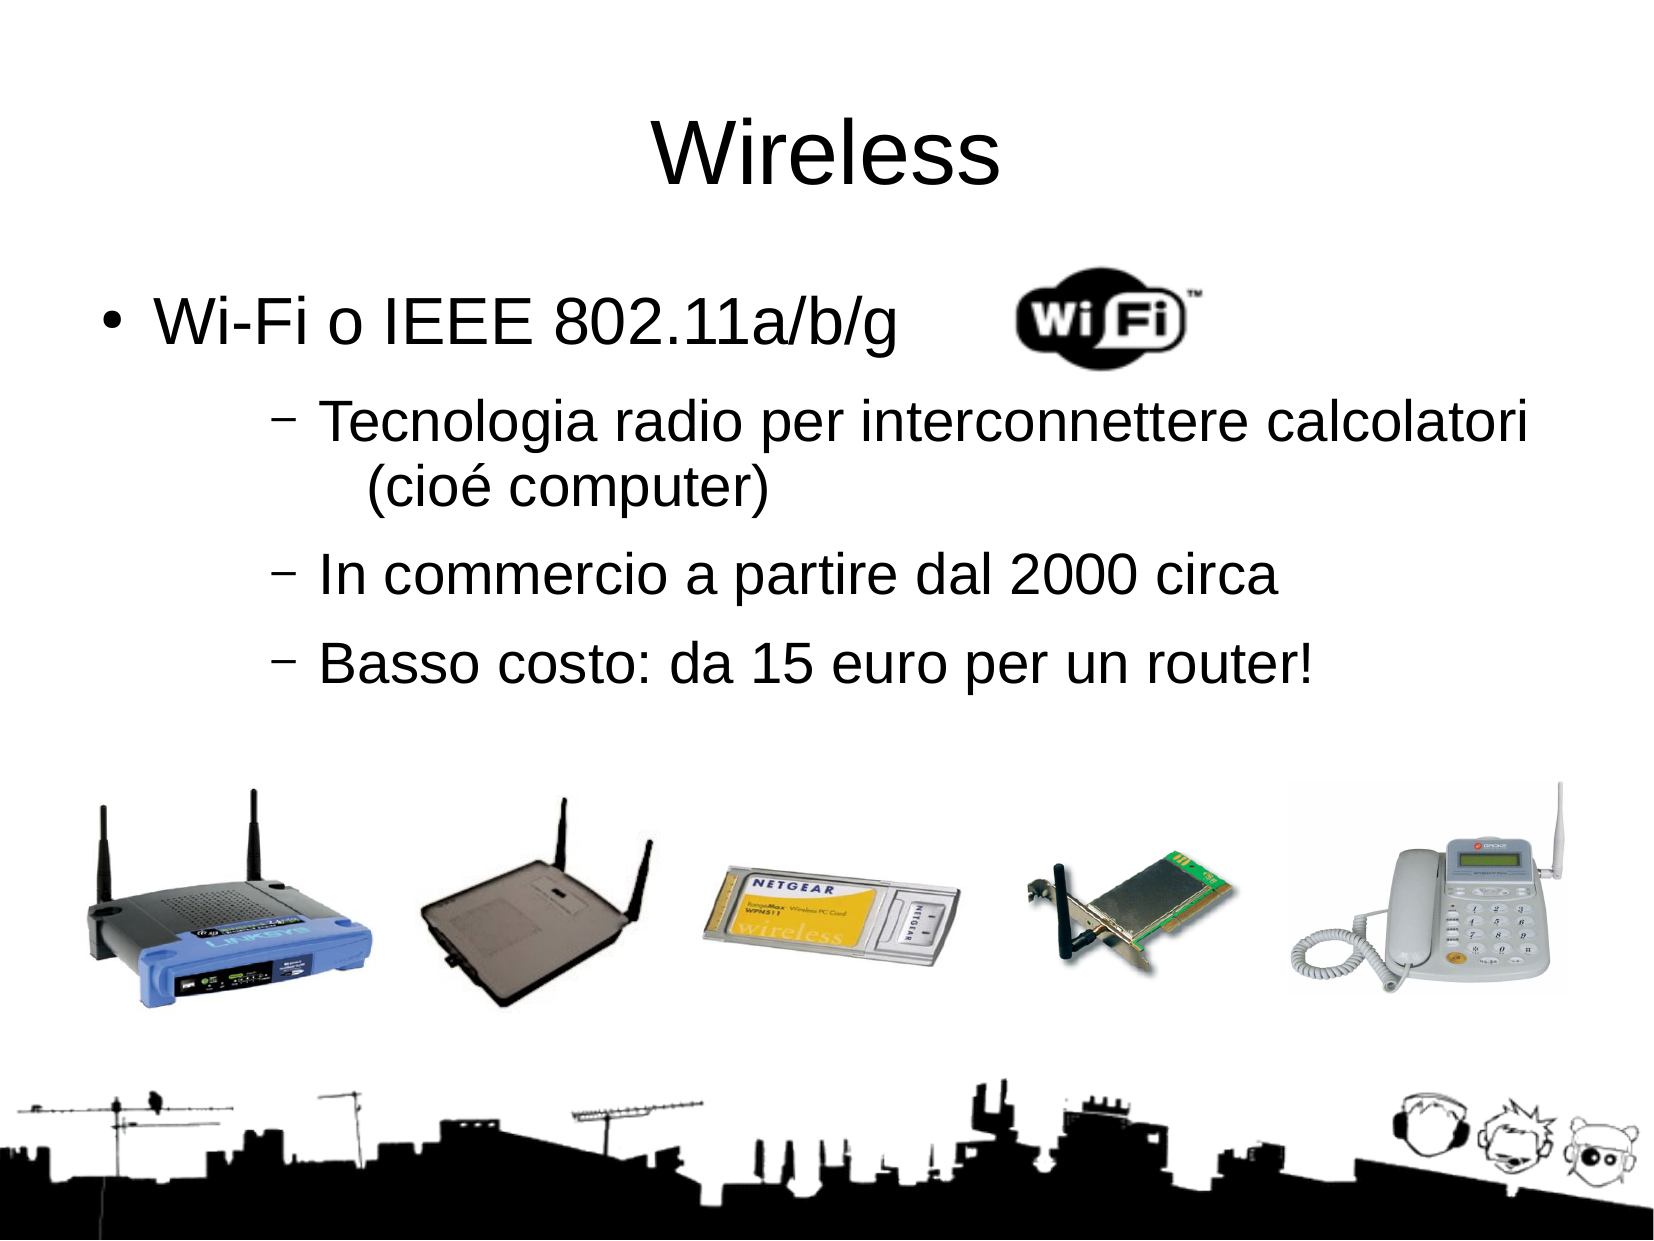

# Wireless
Wi-Fi o IEEE 802.11a/b/g
Tecnologia radio per interconnettere calcolatori (cioé computer)
In commercio a partire dal 2000 circa
Basso costo: da 15 euro per un router!